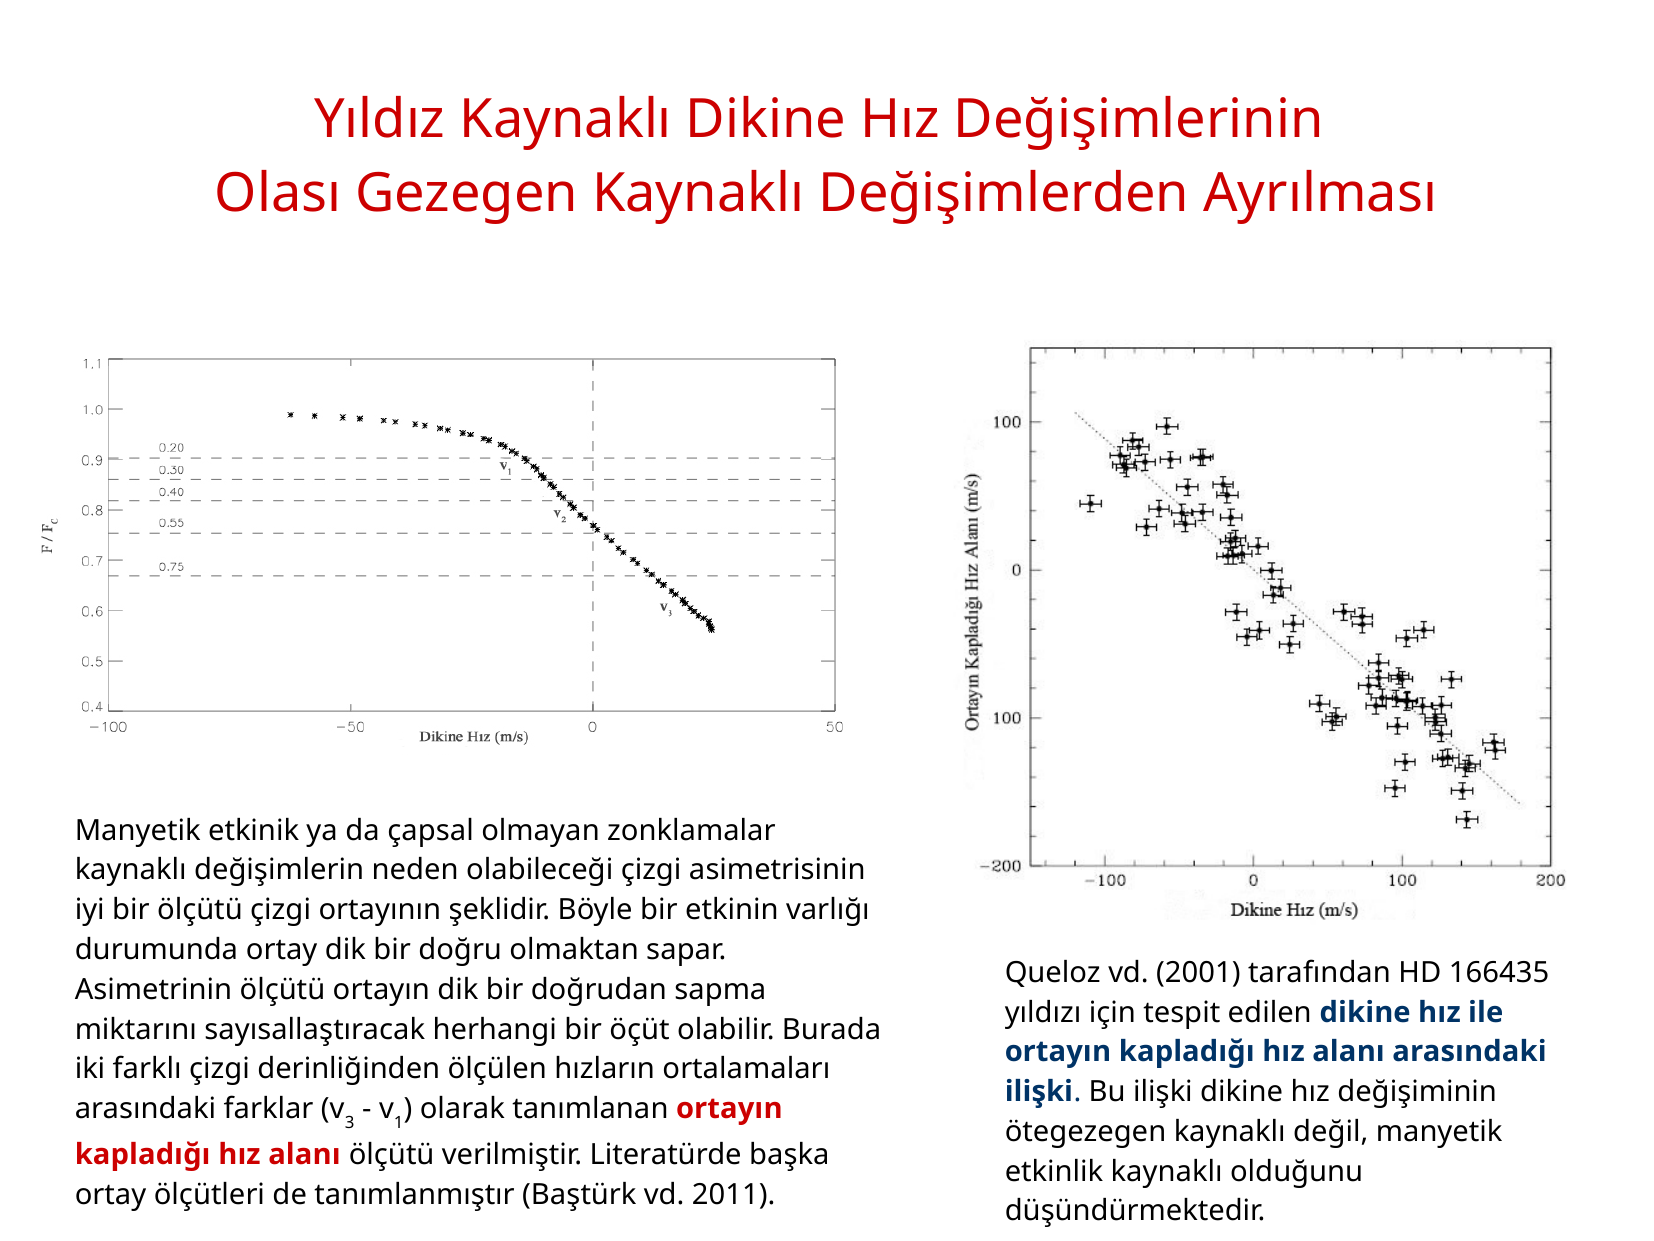

# Yıldız Kaynaklı Dikine Hız Değişimlerinin Olası Gezegen Kaynaklı Değişimlerden Ayrılması
Manyetik etkinik ya da çapsal olmayan zonklamalar kaynaklı değişimlerin neden olabileceği çizgi asimetrisinin iyi bir ölçütü çizgi ortayının şeklidir. Böyle bir etkinin varlığı durumunda ortay dik bir doğru olmaktan sapar. Asimetrinin ölçütü ortayın dik bir doğrudan sapma miktarını sayısallaştıracak herhangi bir öçüt olabilir. Burada iki farklı çizgi derinliğinden ölçülen hızların ortalamaları arasındaki farklar (v3 - v1) olarak tanımlanan ortayın kapladığı hız alanı ölçütü verilmiştir. Literatürde başka ortay ölçütleri de tanımlanmıştır (Baştürk vd. 2011).
Queloz vd. (2001) tarafından HD 166435 yıldızı için tespit edilen dikine hız ile ortayın kapladığı hız alanı arasındaki ilişki. Bu ilişki dikine hız değişiminin ötegezegen kaynaklı değil, manyetik etkinlik kaynaklı olduğunu düşündürmektedir.